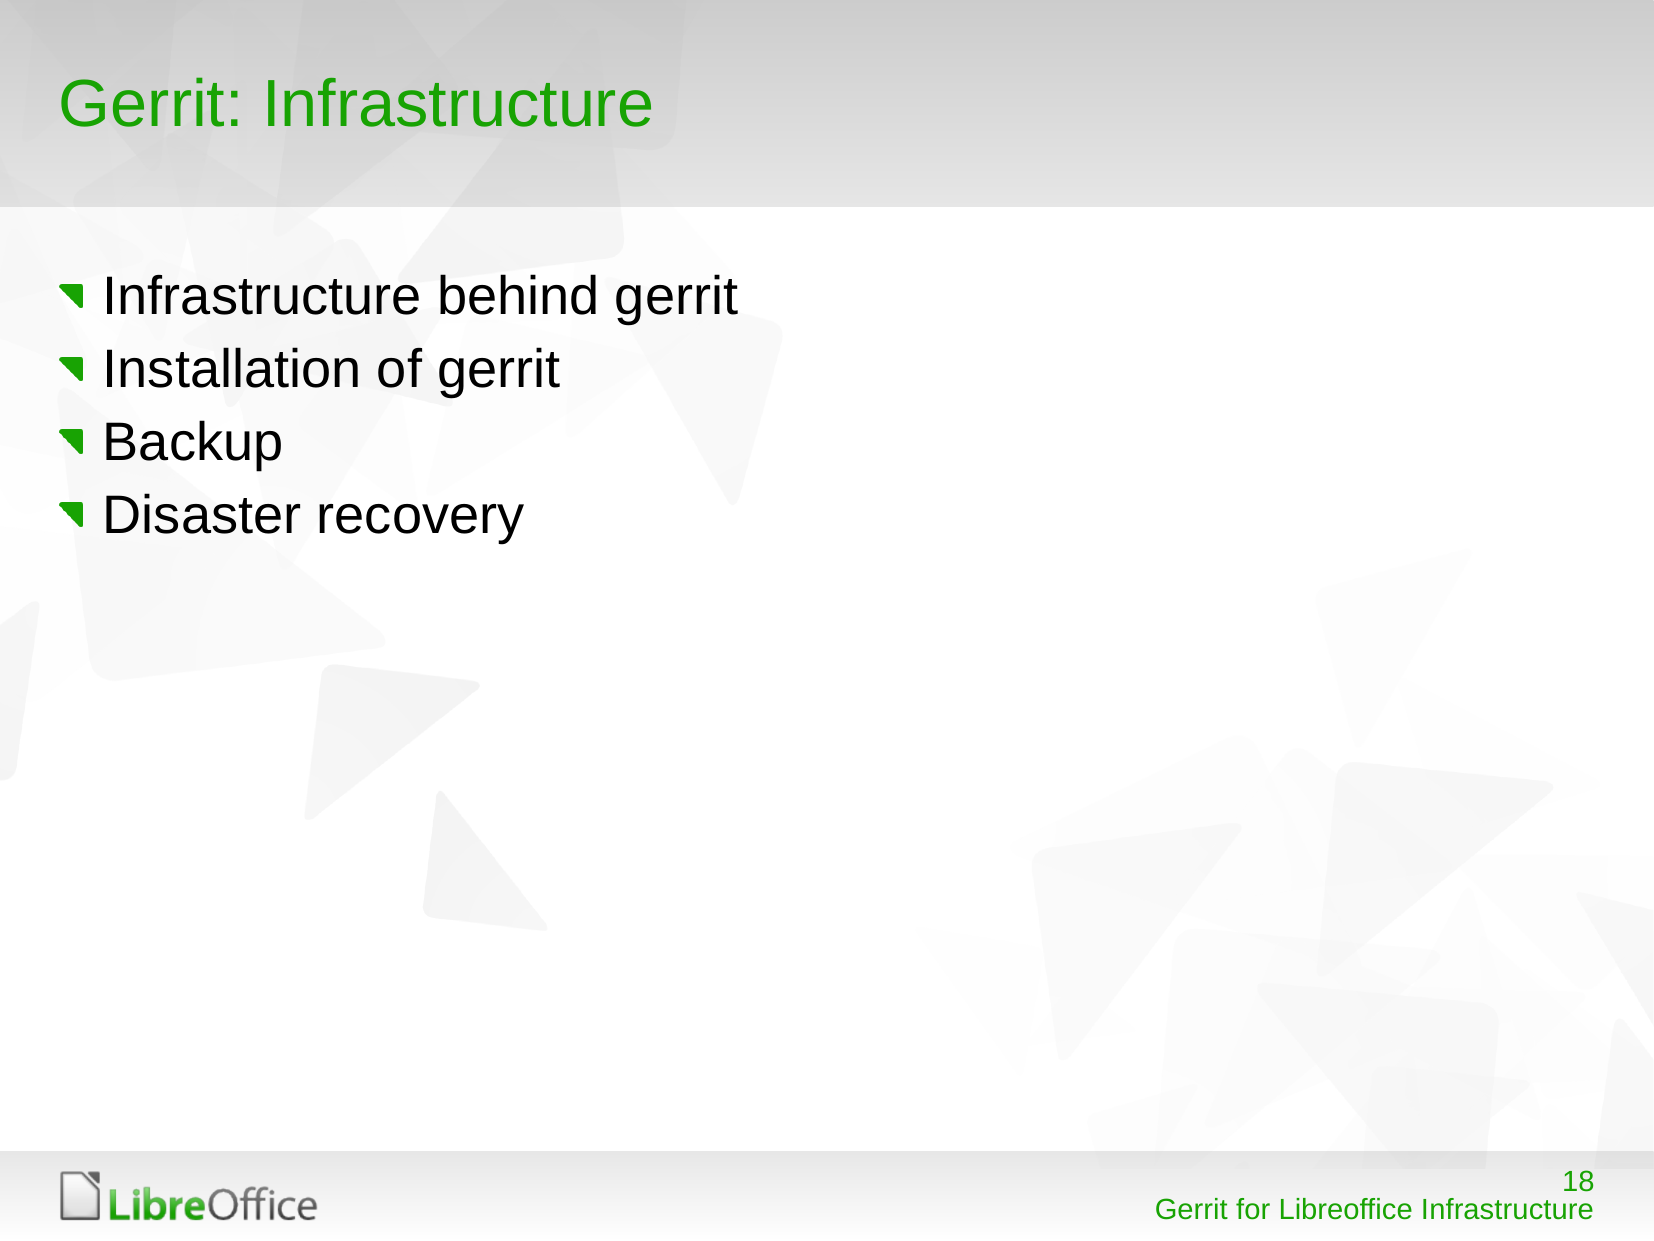

# Gerrit: Infrastructure
Infrastructure behind gerrit
Installation of gerrit
Backup
Disaster recovery
18
Gerrit for Libreoffice Infrastructure